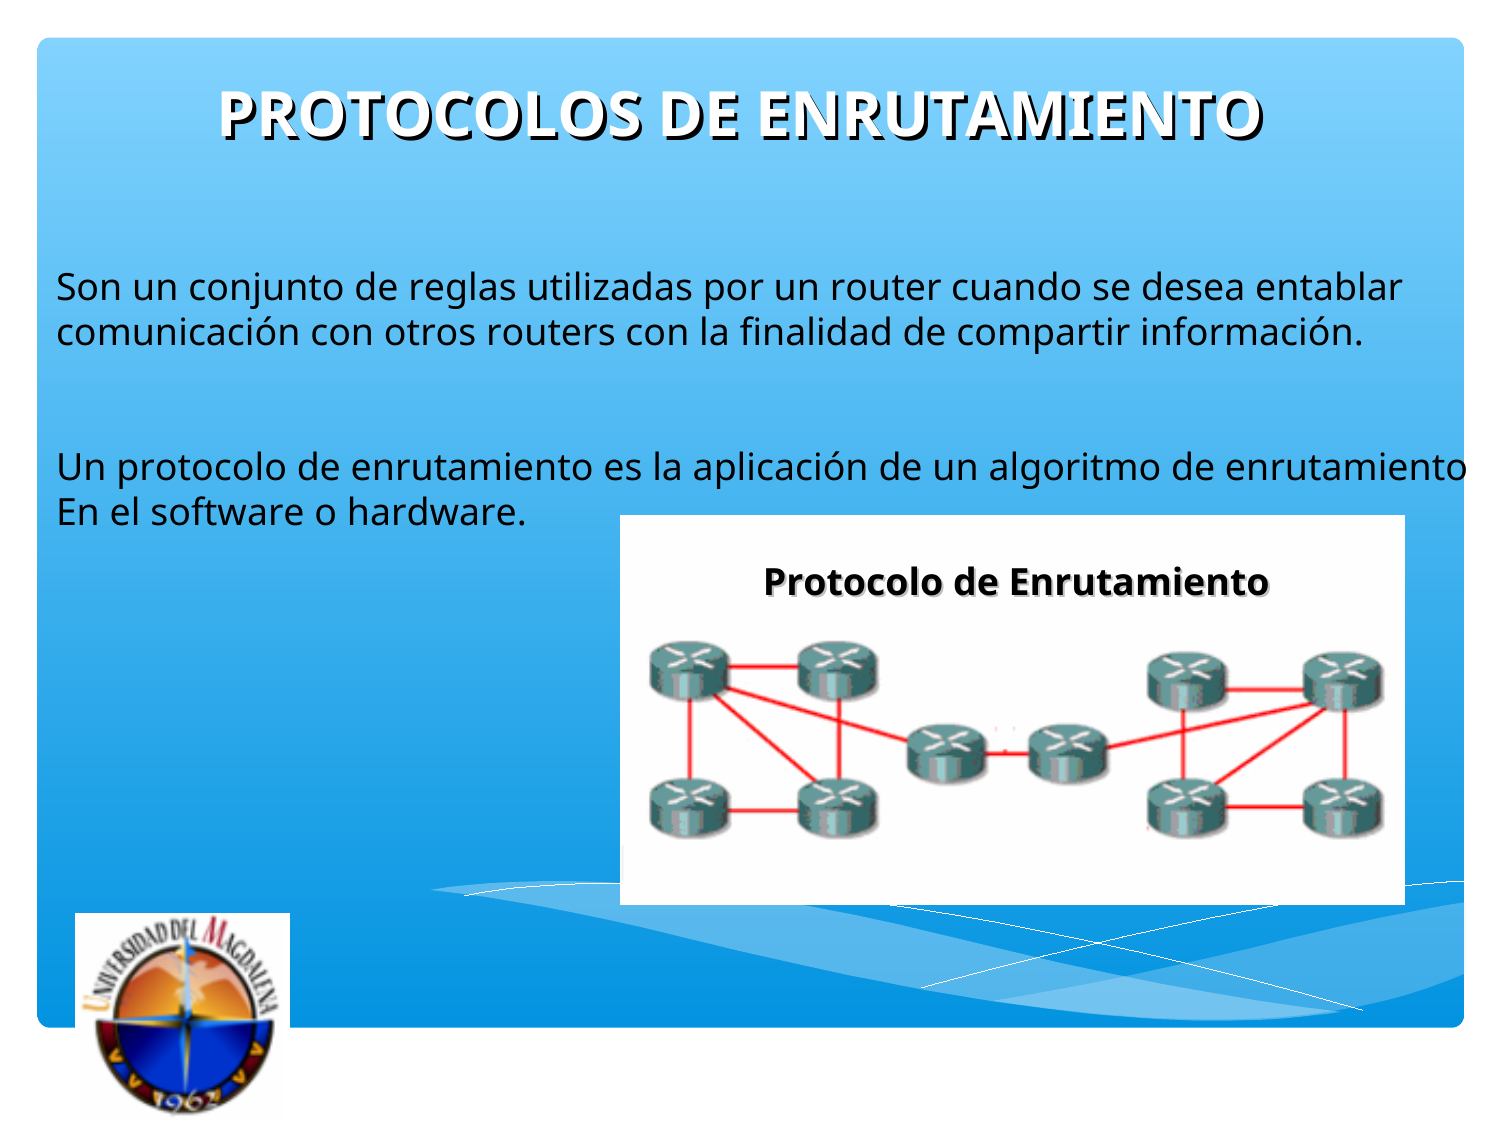

PROTOCOLOS DE ENRUTAMIENTO
Son un conjunto de reglas utilizadas por un router cuando se desea entablar
comunicación con otros routers con la finalidad de compartir información.
Un protocolo de enrutamiento es la aplicación de un algoritmo de enrutamiento
En el software o hardware.
Protocolo de Enrutamiento